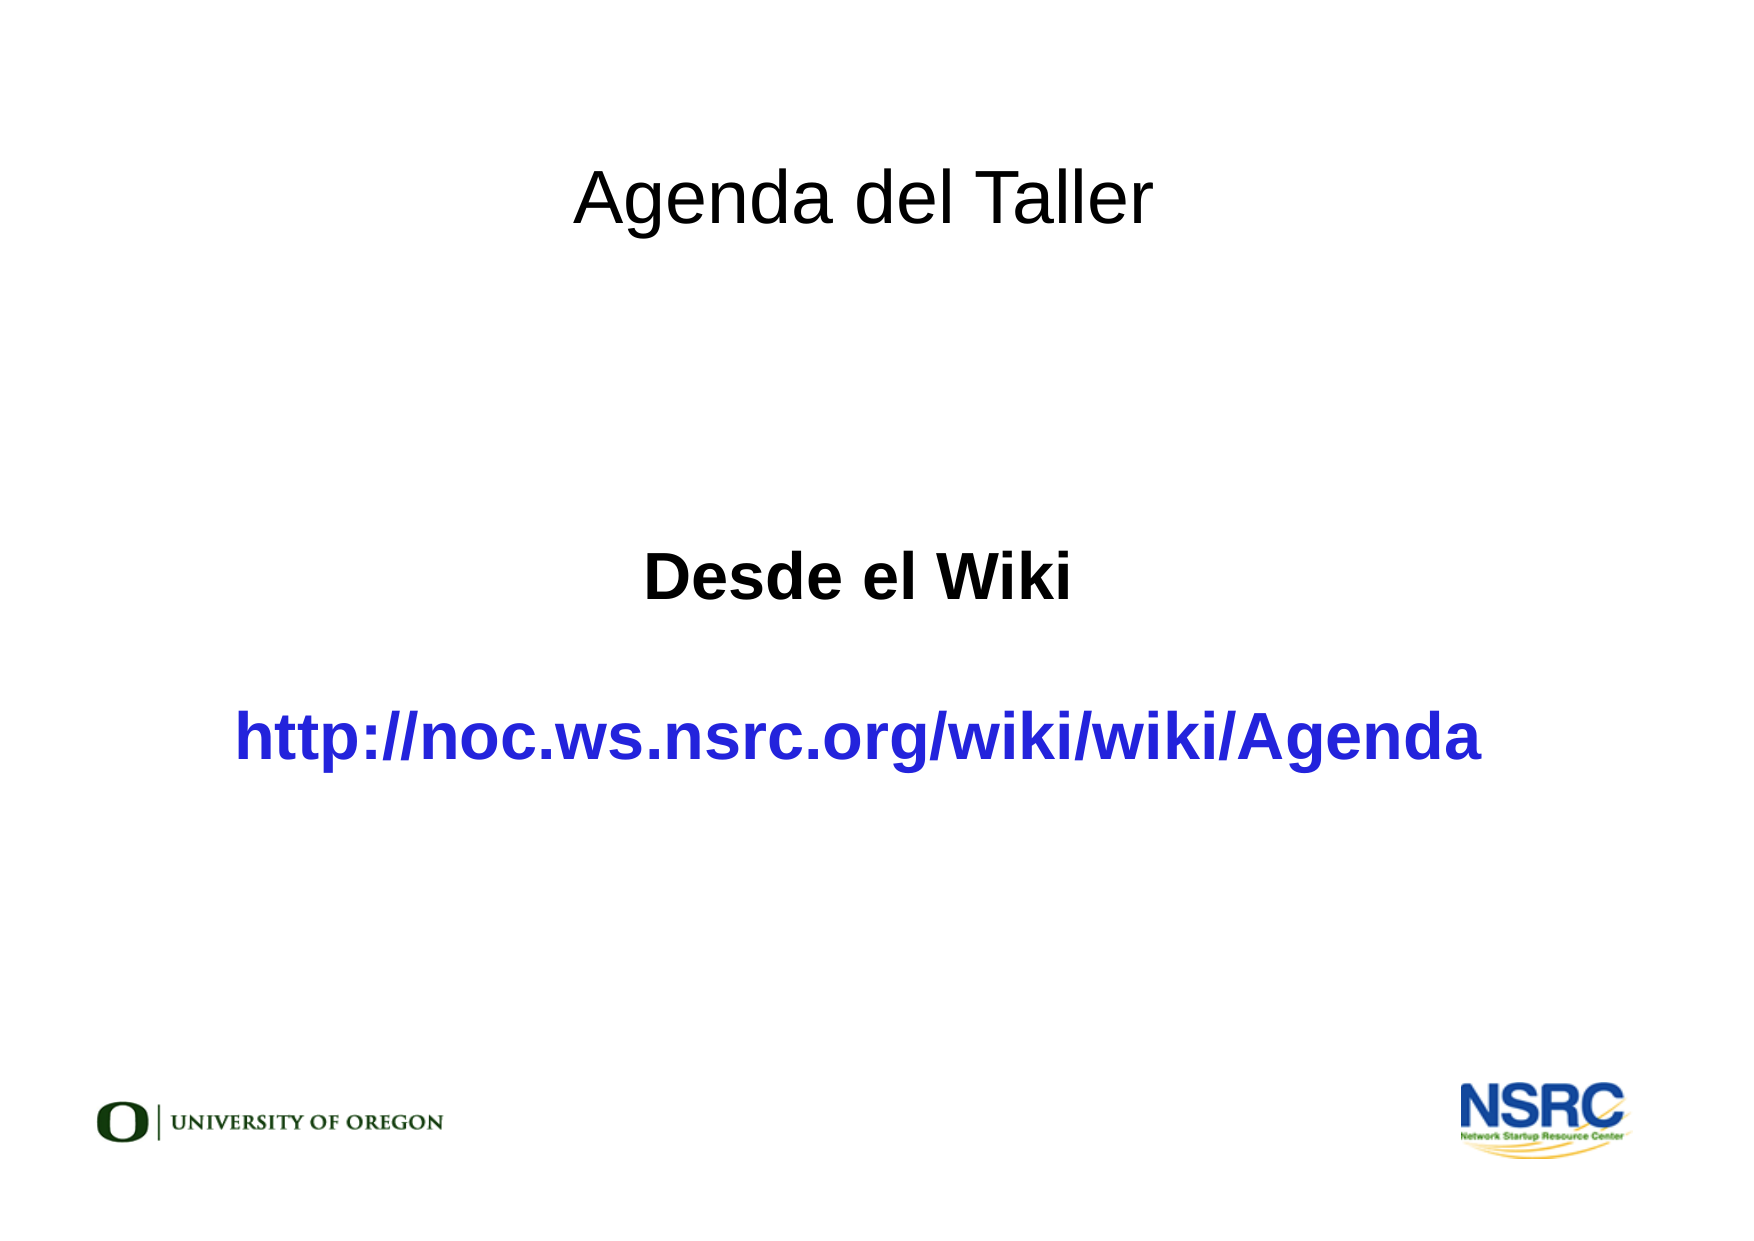

# Agenda del Taller
Desde el Wiki
http://noc.ws.nsrc.org/wiki/wiki/Agenda